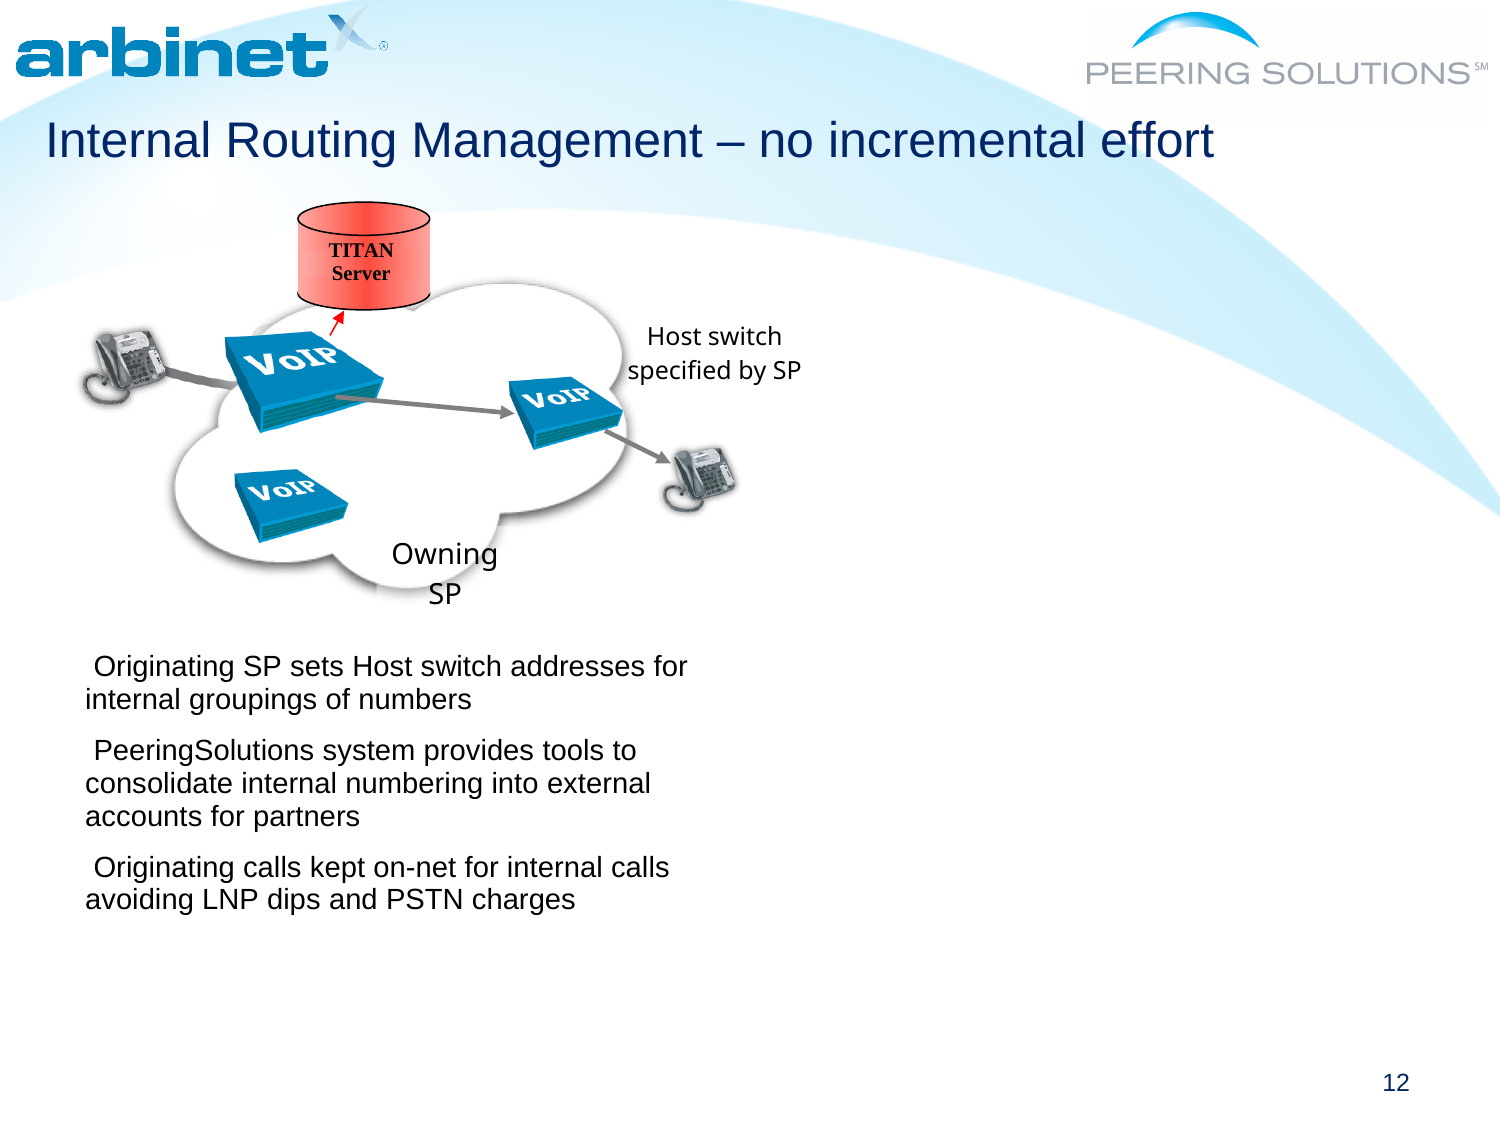

Internal Routing Management – no incremental effort
TITAN
Server
Host switch specified by SP
Owning
SP
 Originating SP sets Host switch addresses for internal groupings of numbers
 PeeringSolutions system provides tools to consolidate internal numbering into external accounts for partners
 Originating calls kept on-net for internal calls avoiding LNP dips and PSTN charges
12